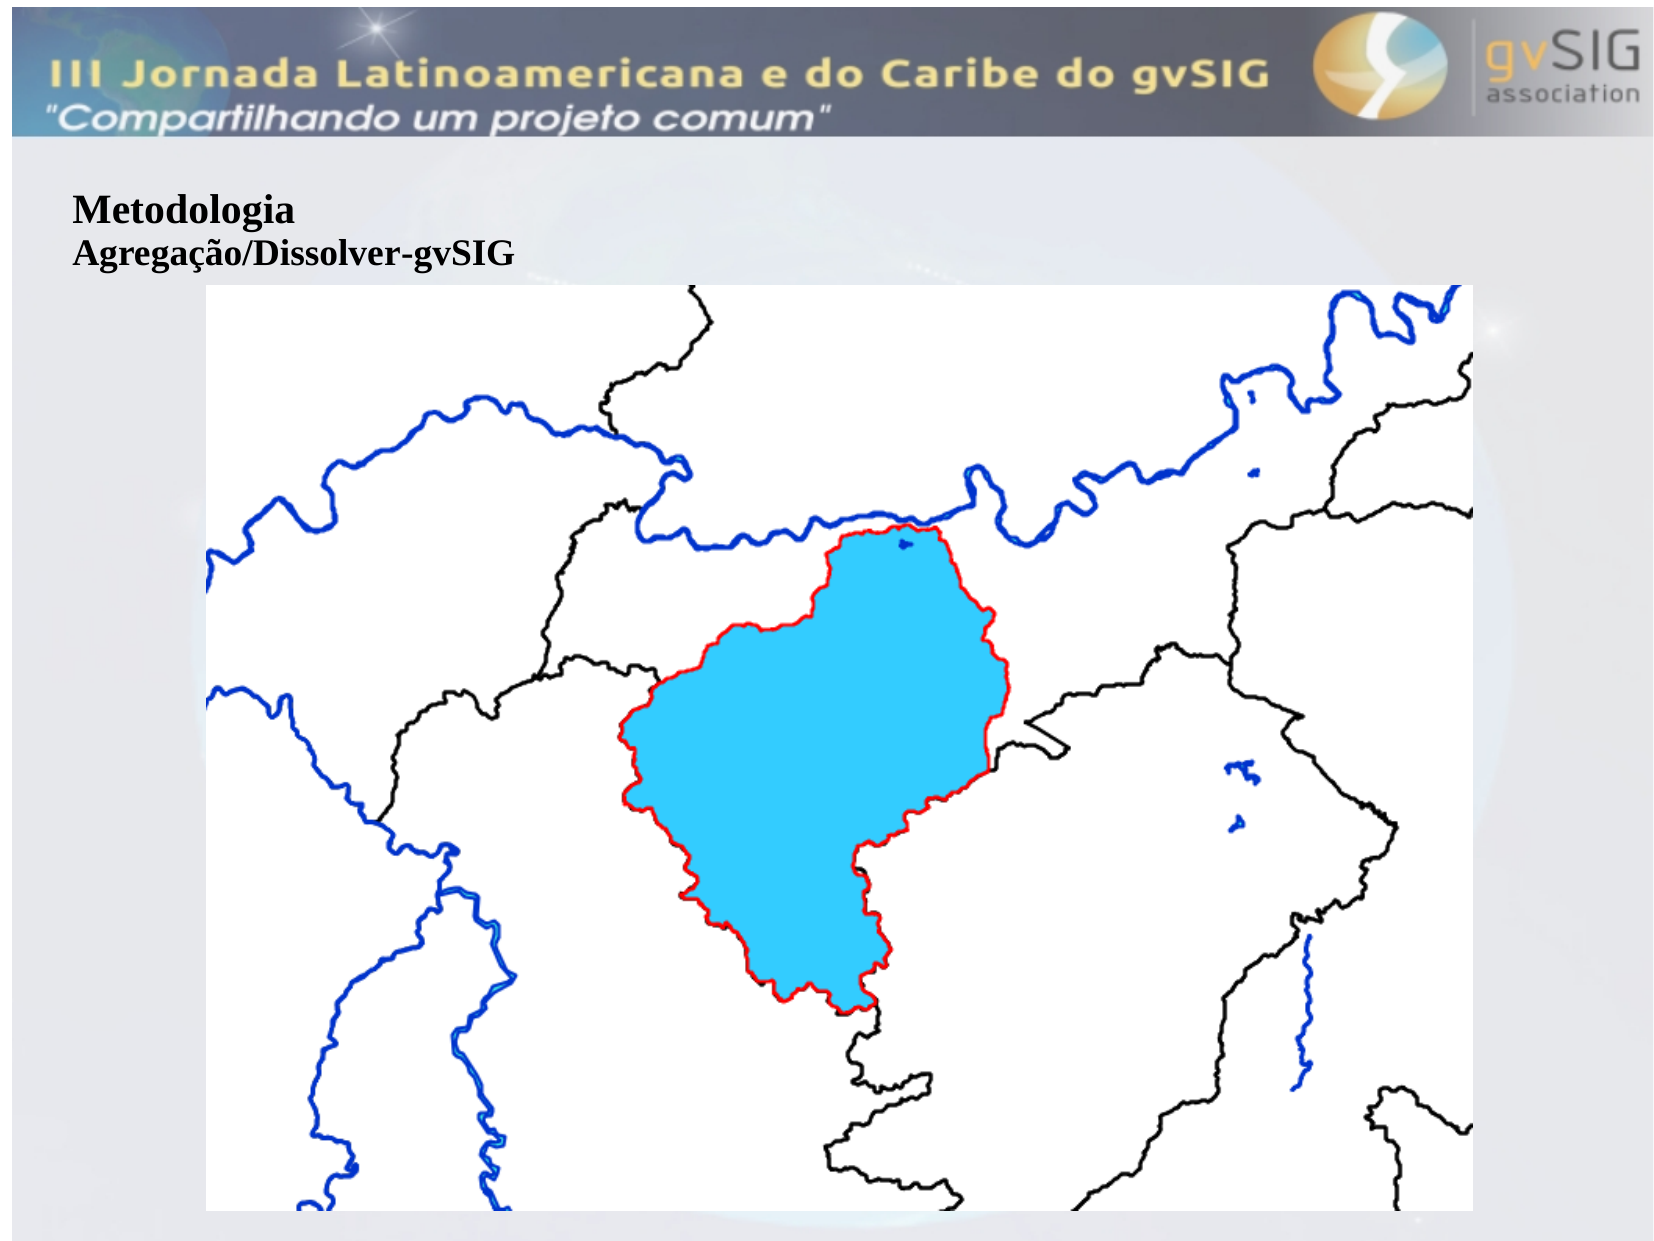

| Metodologia Agregação/Dissolver-gvSIG |
| --- |